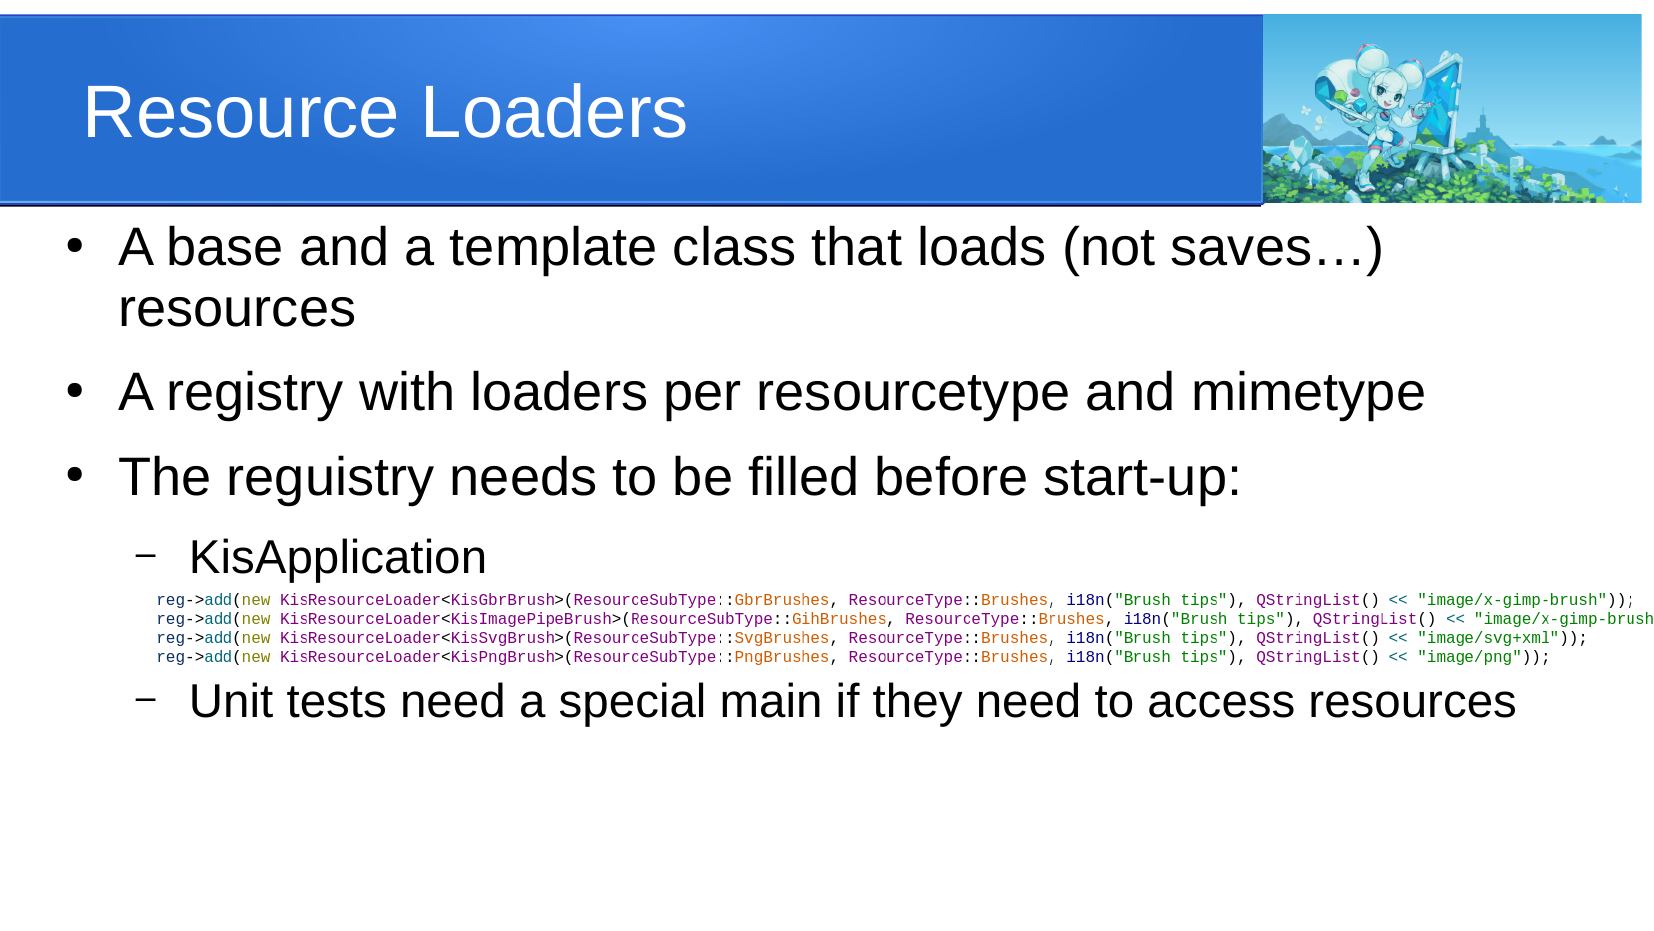

# Resource Loaders
A base and a template class that loads (not saves…) resources
A registry with loaders per resourcetype and mimetype
The reguistry needs to be filled before start-up:
KisApplication
Unit tests need a special main if they need to access resources